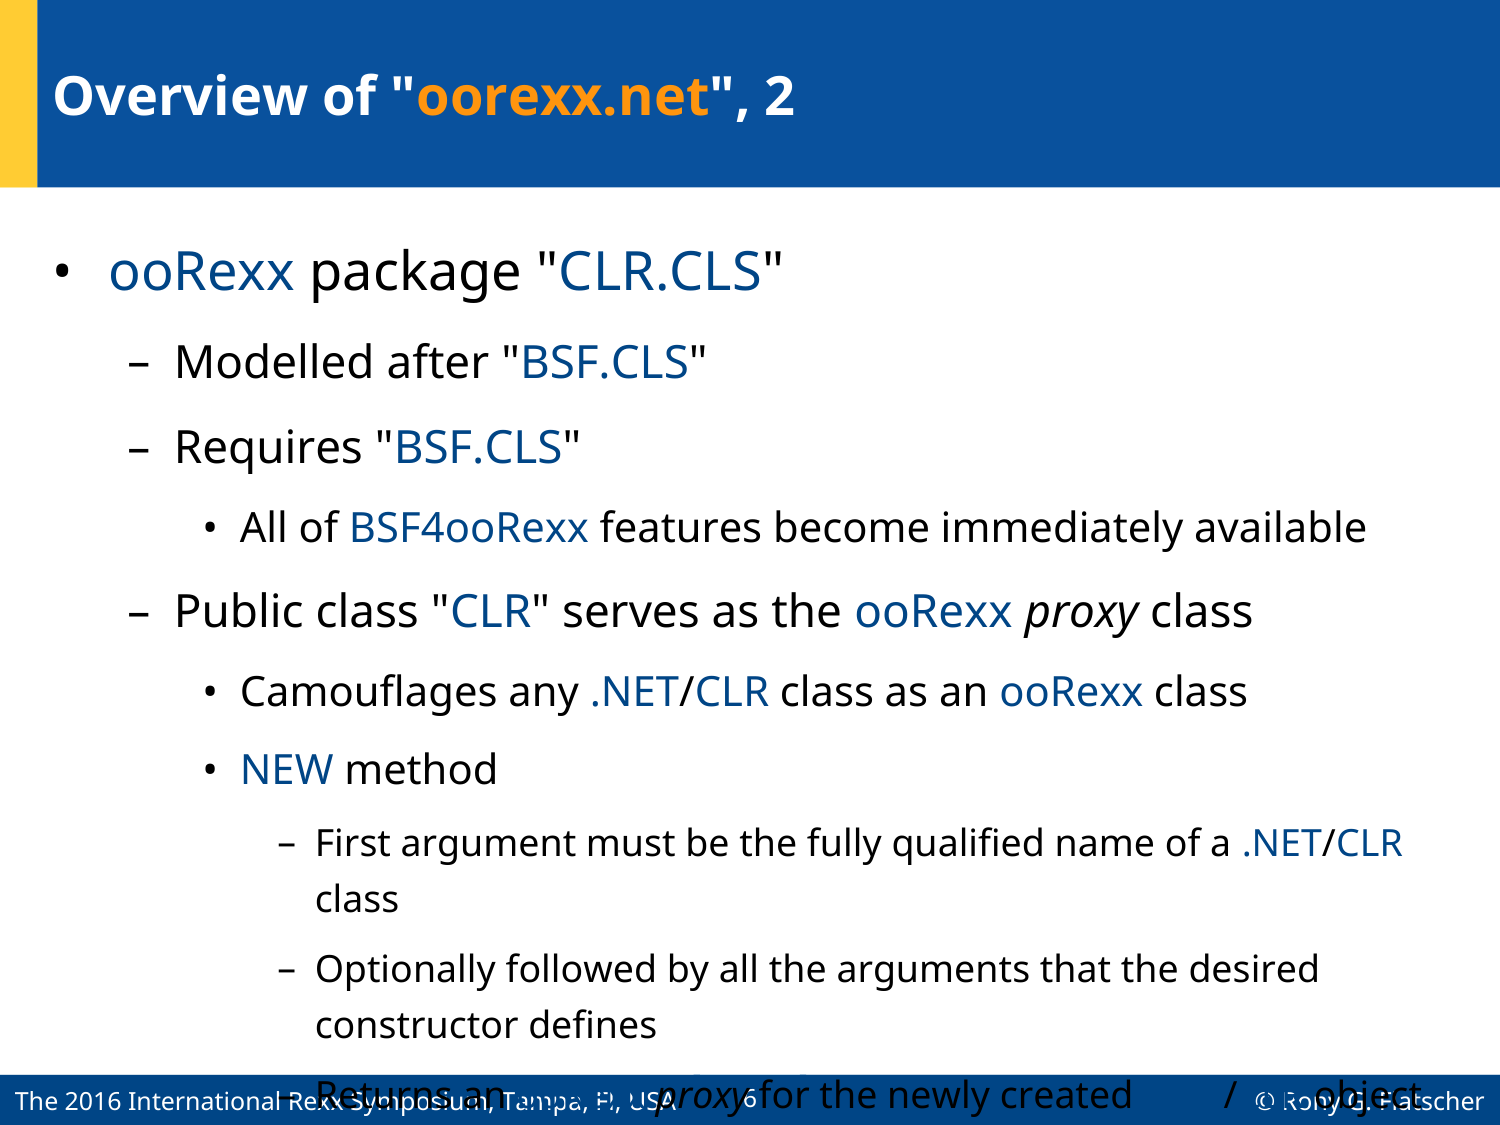

# Overview of "oorexx.net", 2
ooRexx package "CLR.CLS"
Modelled after "BSF.CLS"
Requires "BSF.CLS"
All of BSF4ooRexx features become immediately available
Public class "CLR" serves as the ooRexx proxy class
Camouflages any .NET/CLR class as an ooRexx class
NEW method
First argument must be the fully qualified name of a .NET/CLR class
Optionally followed by all the arguments that the desired constructor defines
Returns an ooRexx proxy for the newly created .NET/CLR object